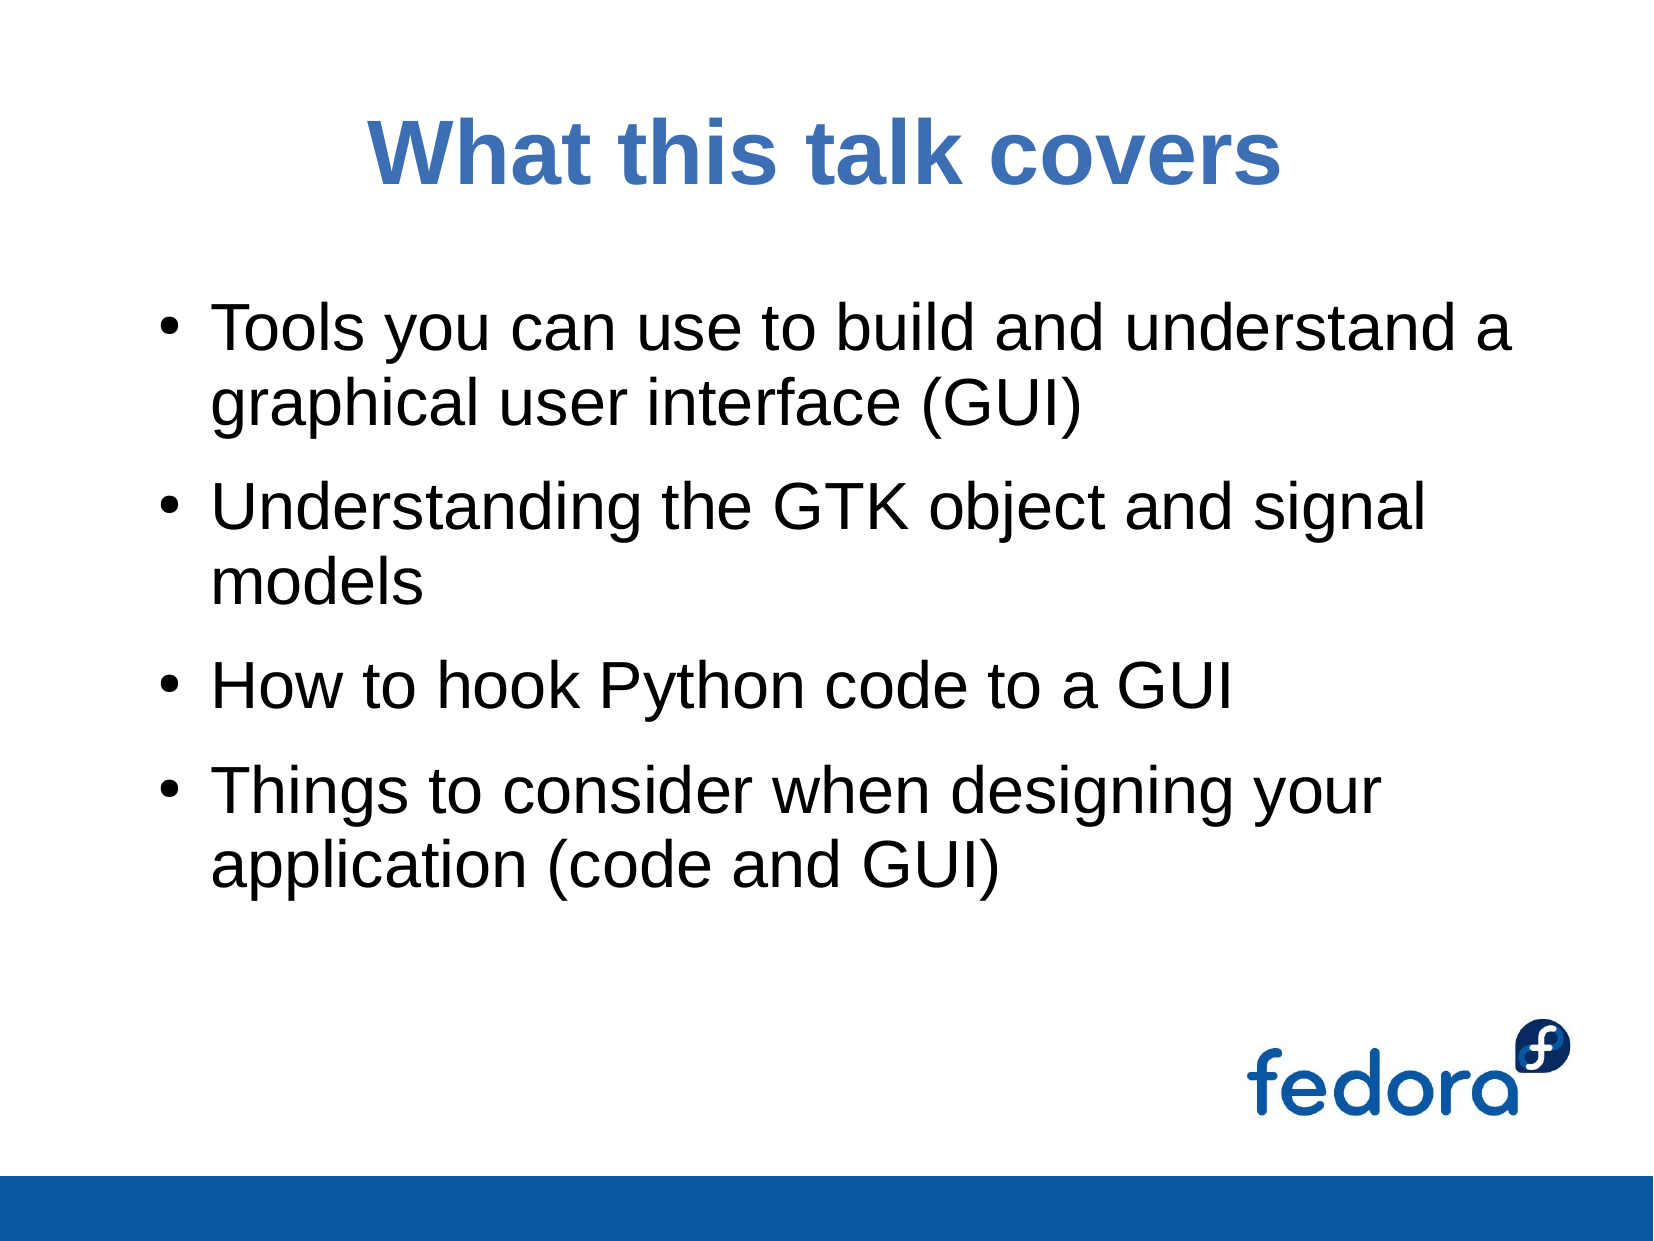

# What this talk covers
Tools you can use to build and understand a graphical user interface (GUI)
Understanding the GTK object and signal models
How to hook Python code to a GUI
Things to consider when designing your application (code and GUI)